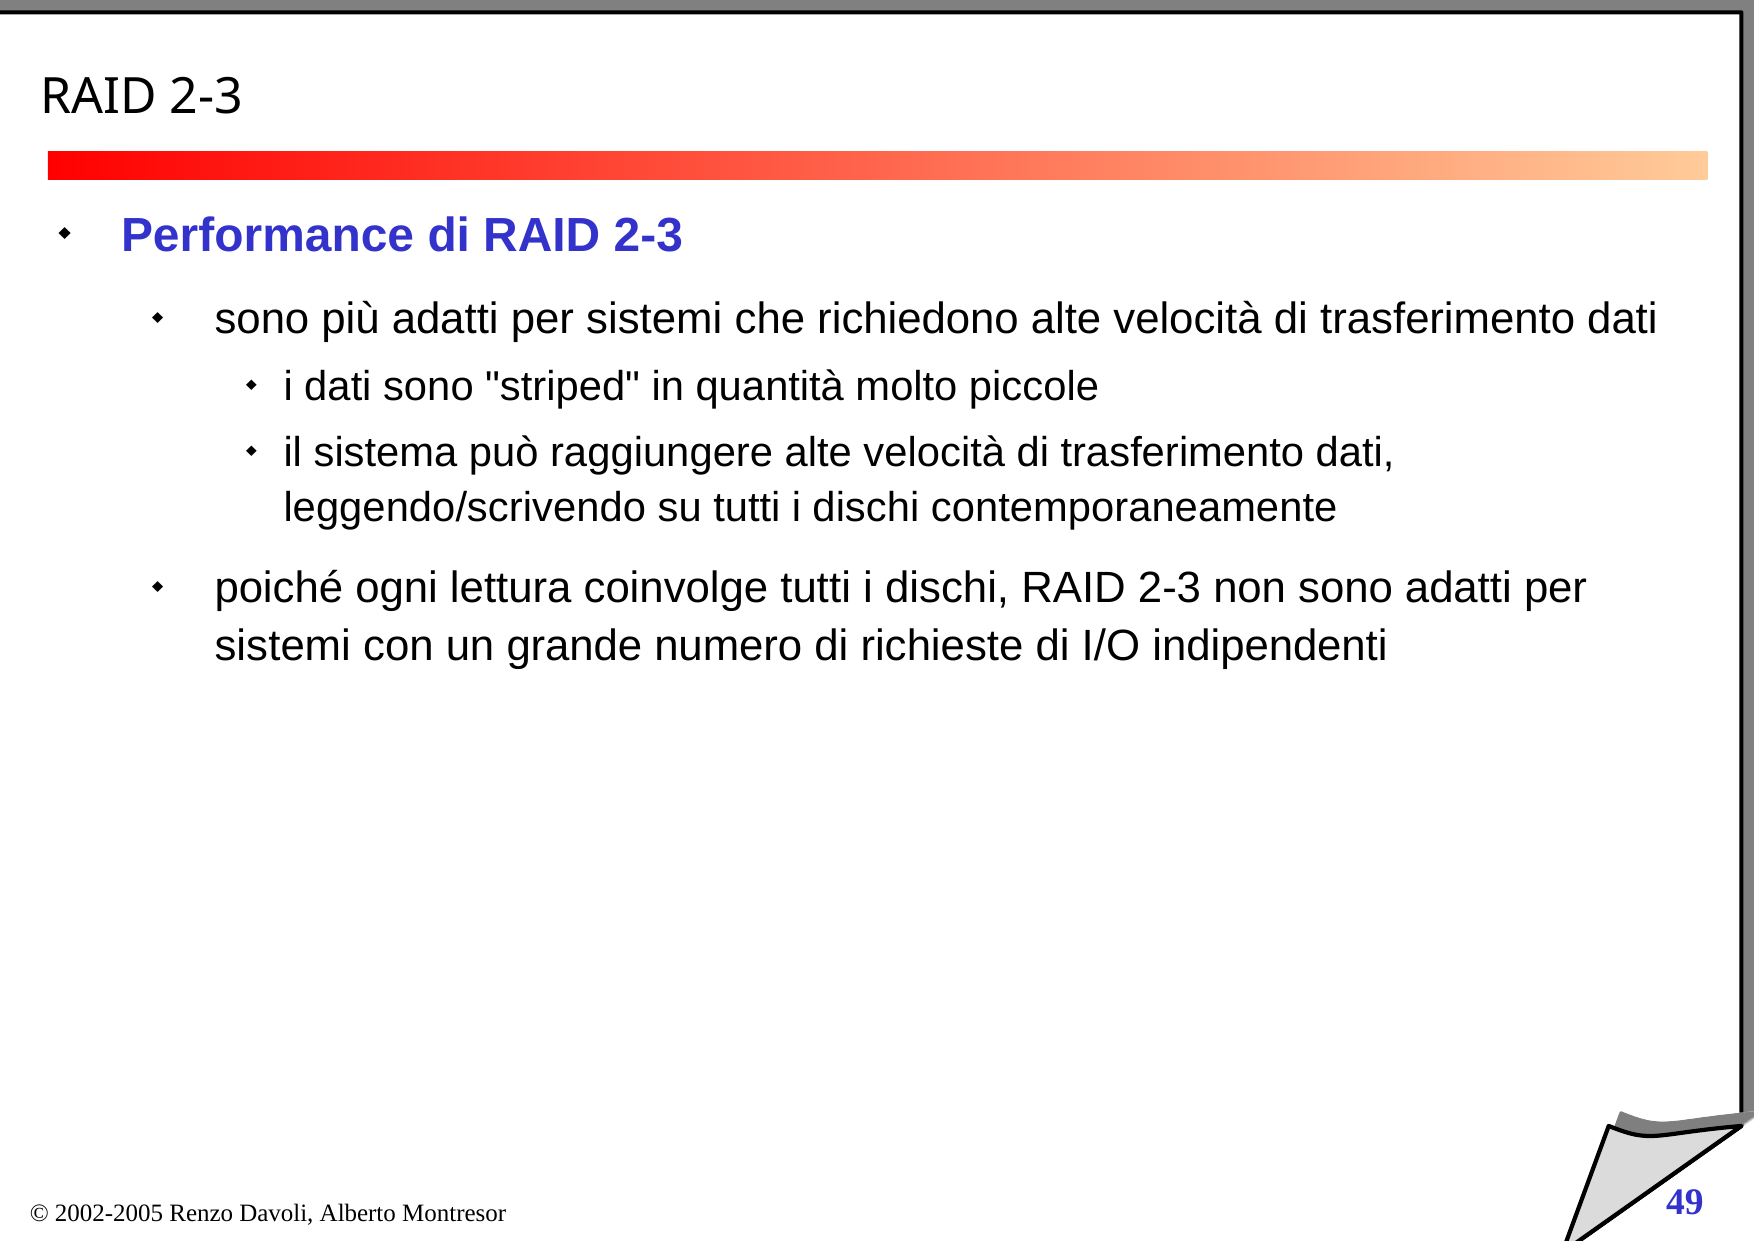

# RAID 2-3
Performance di RAID 2-3
sono più adatti per sistemi che richiedono alte velocità di trasferimento dati
i dati sono "striped" in quantità molto piccole
il sistema può raggiungere alte velocità di trasferimento dati, leggendo/scrivendo su tutti i dischi contemporaneamente
poiché ogni lettura coinvolge tutti i dischi, RAID 2-3 non sono adatti per sistemi con un grande numero di richieste di I/O indipendenti